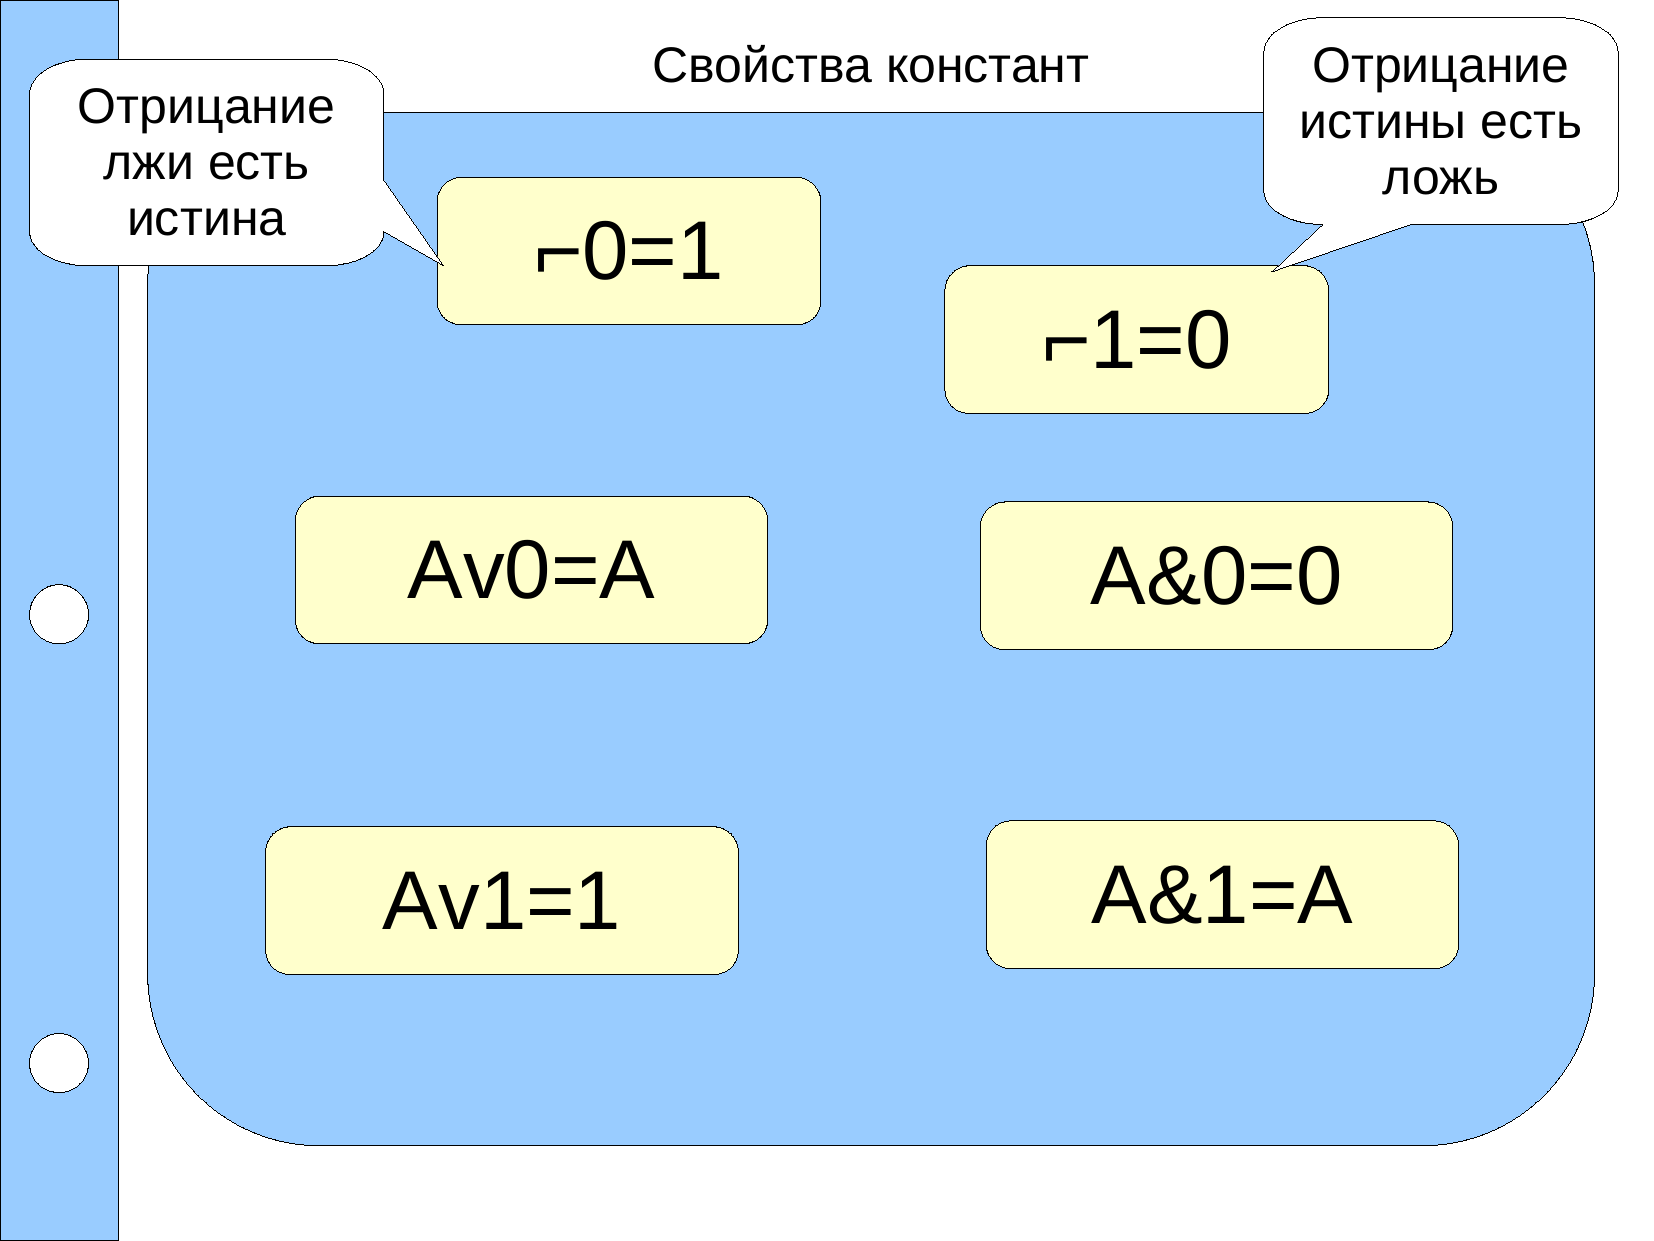

Отрицание
истины есть
ложь
Свойства констант
Отрицание
лжи есть истина
⌐0=1
⌐1=0
Аv0=A
А&0=0
А&1=A
Аv1=1